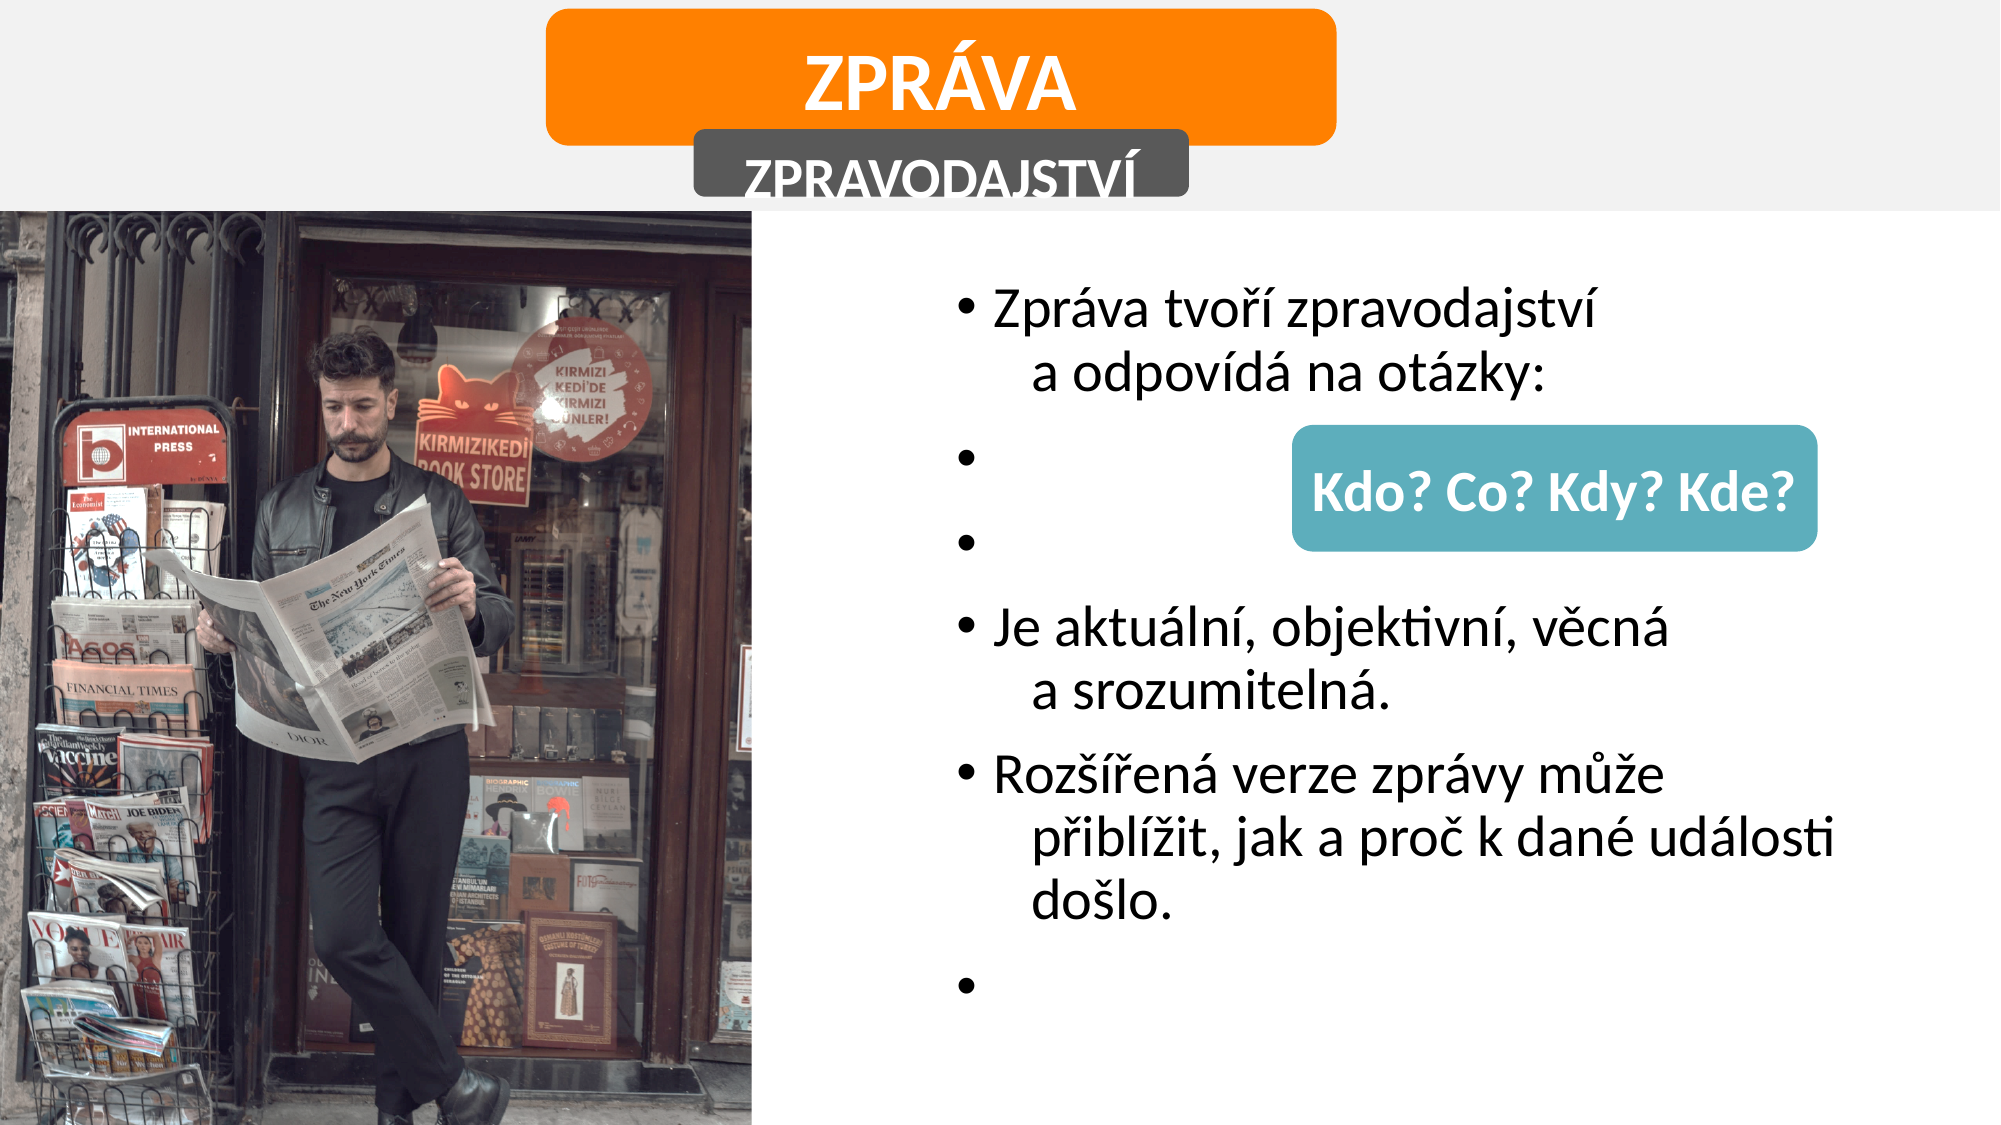

ZPRÁVA
ZPRAVODAJSTVÍ
Zpráva tvoří zpravodajství
a odpovídá na otázky:
Je aktuální, objektivní, věcná
a srozumitelná.
Rozšířená verze zprávy může přiblížit, jak a proč k dané události došlo.
Kdo? Co? Kdy? Kde?